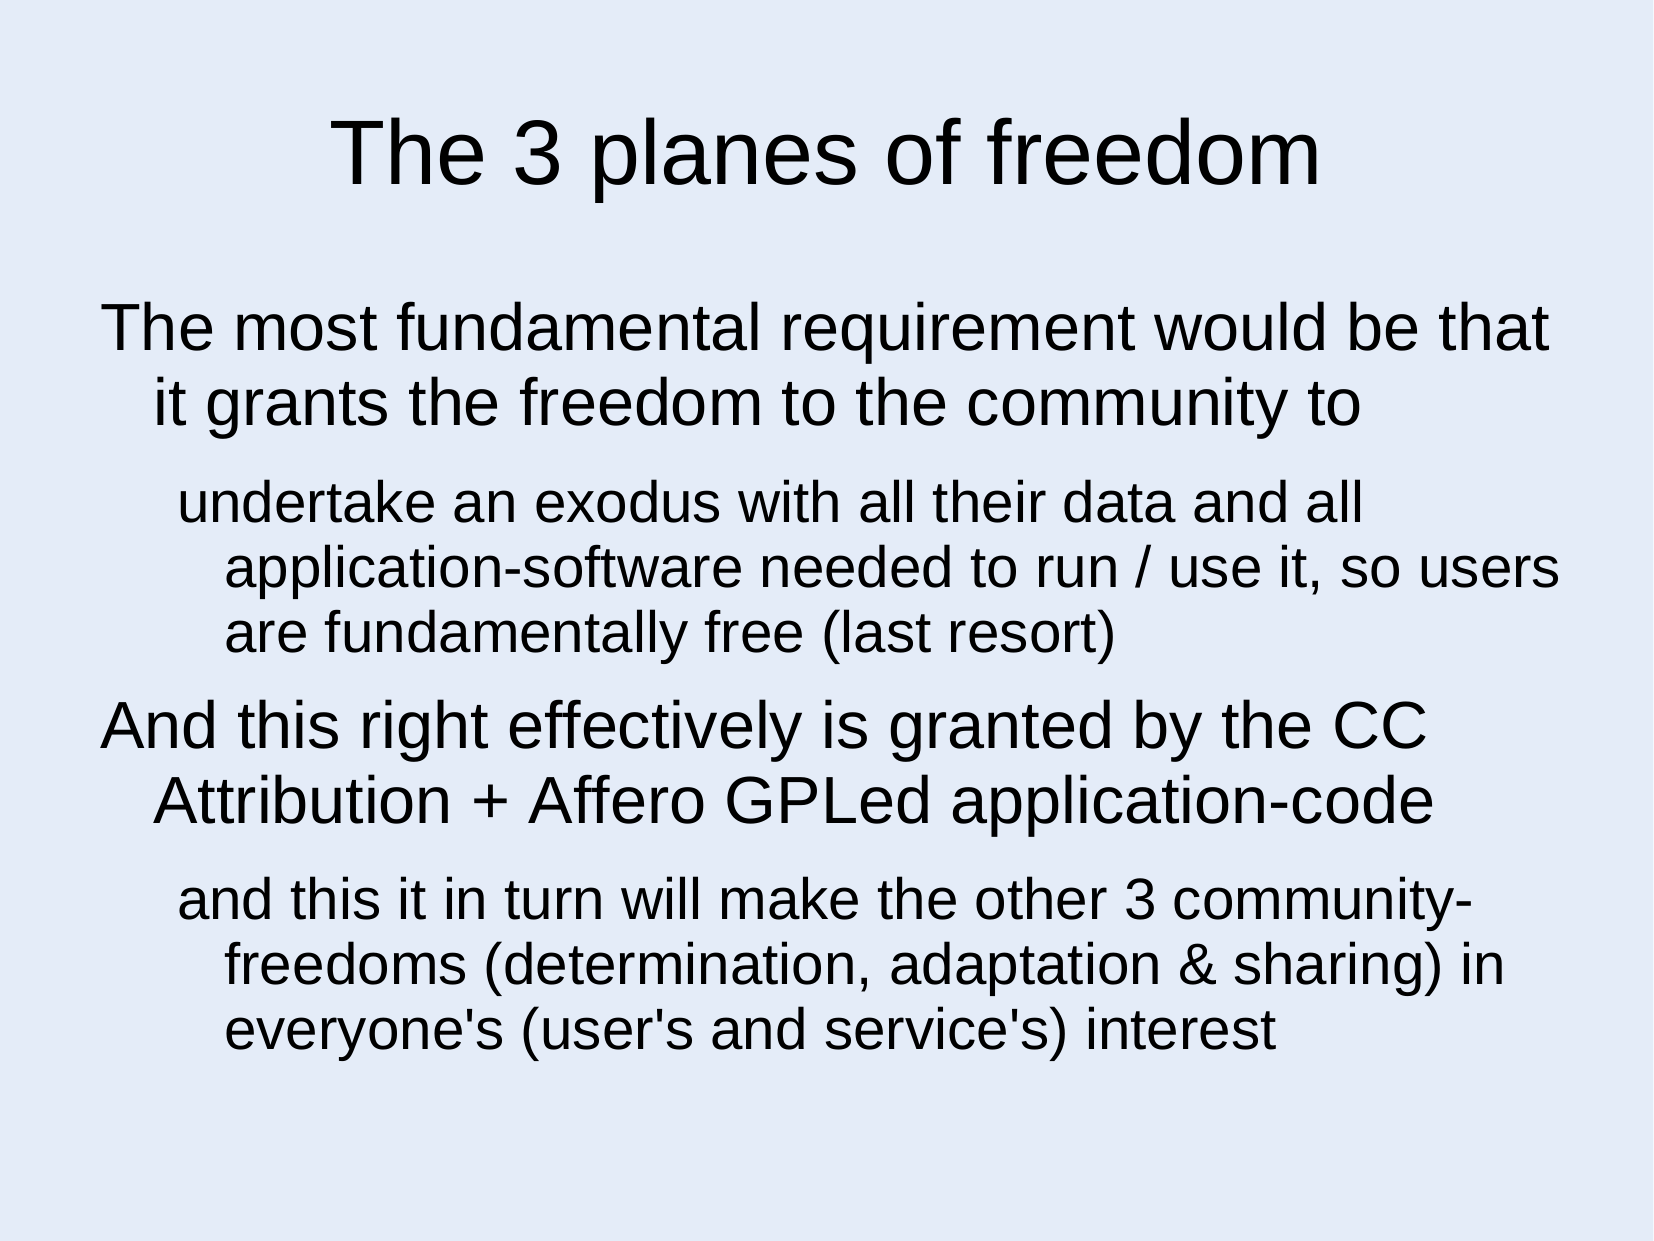

# The 3 planes of freedom
The most fundamental requirement would be that it grants the freedom to the community to
undertake an exodus with all their data and all application-software needed to run / use it, so users are fundamentally free (last resort)
And this right effectively is granted by the CC Attribution + Affero GPLed application-code
and this it in turn will make the other 3 community-freedoms (determination, adaptation & sharing) in everyone's (user's and service's) interest